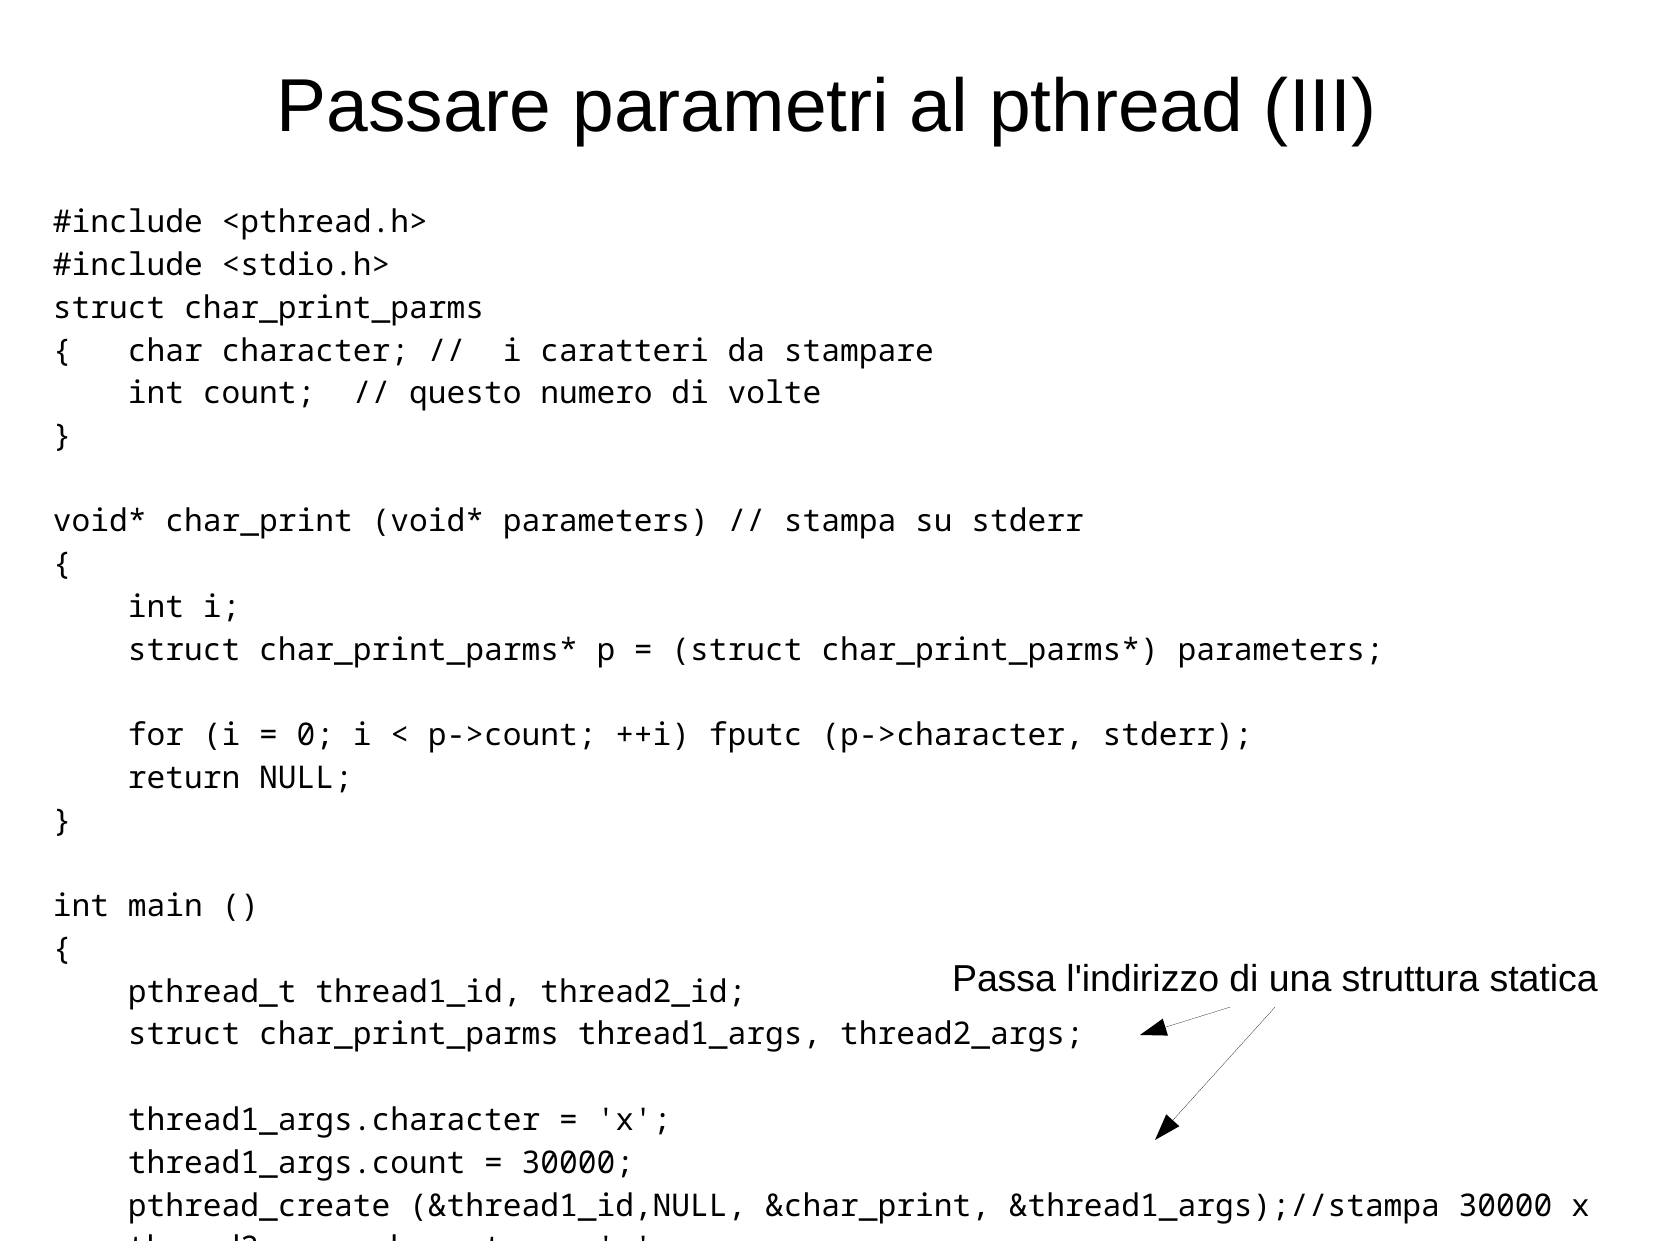

# Passare parametri al pthread (III)
#include <pthread.h>
#include <stdio.h>
struct char_print_parms
{	char character; // i caratteri da stampare
 	int count; // questo numero di volte
}
void* char_print (void* parameters) // stampa su stderr
{
 	int i;
	struct char_print_parms* p = (struct char_print_parms*) parameters;
 	for (i = 0; i < p->count; ++i) fputc (p->character, stderr);
 	return NULL;
}
int main ()
{
 	pthread_t thread1_id, thread2_id;
 	struct char_print_parms thread1_args, thread2_args;
 	thread1_args.character = 'x';
	thread1_args.count = 30000;
 	pthread_create (&thread1_id,NULL, &char_print, &thread1_args);//stampa 30000 x
 	thread2_args.character = 'o';
 	thread2_args.count = 20000;
 	pthread_create (&thread2_id, NULL, &char_print, &thread2_args);//stampa 20000 o
}
Passa l'indirizzo di una struttura statica